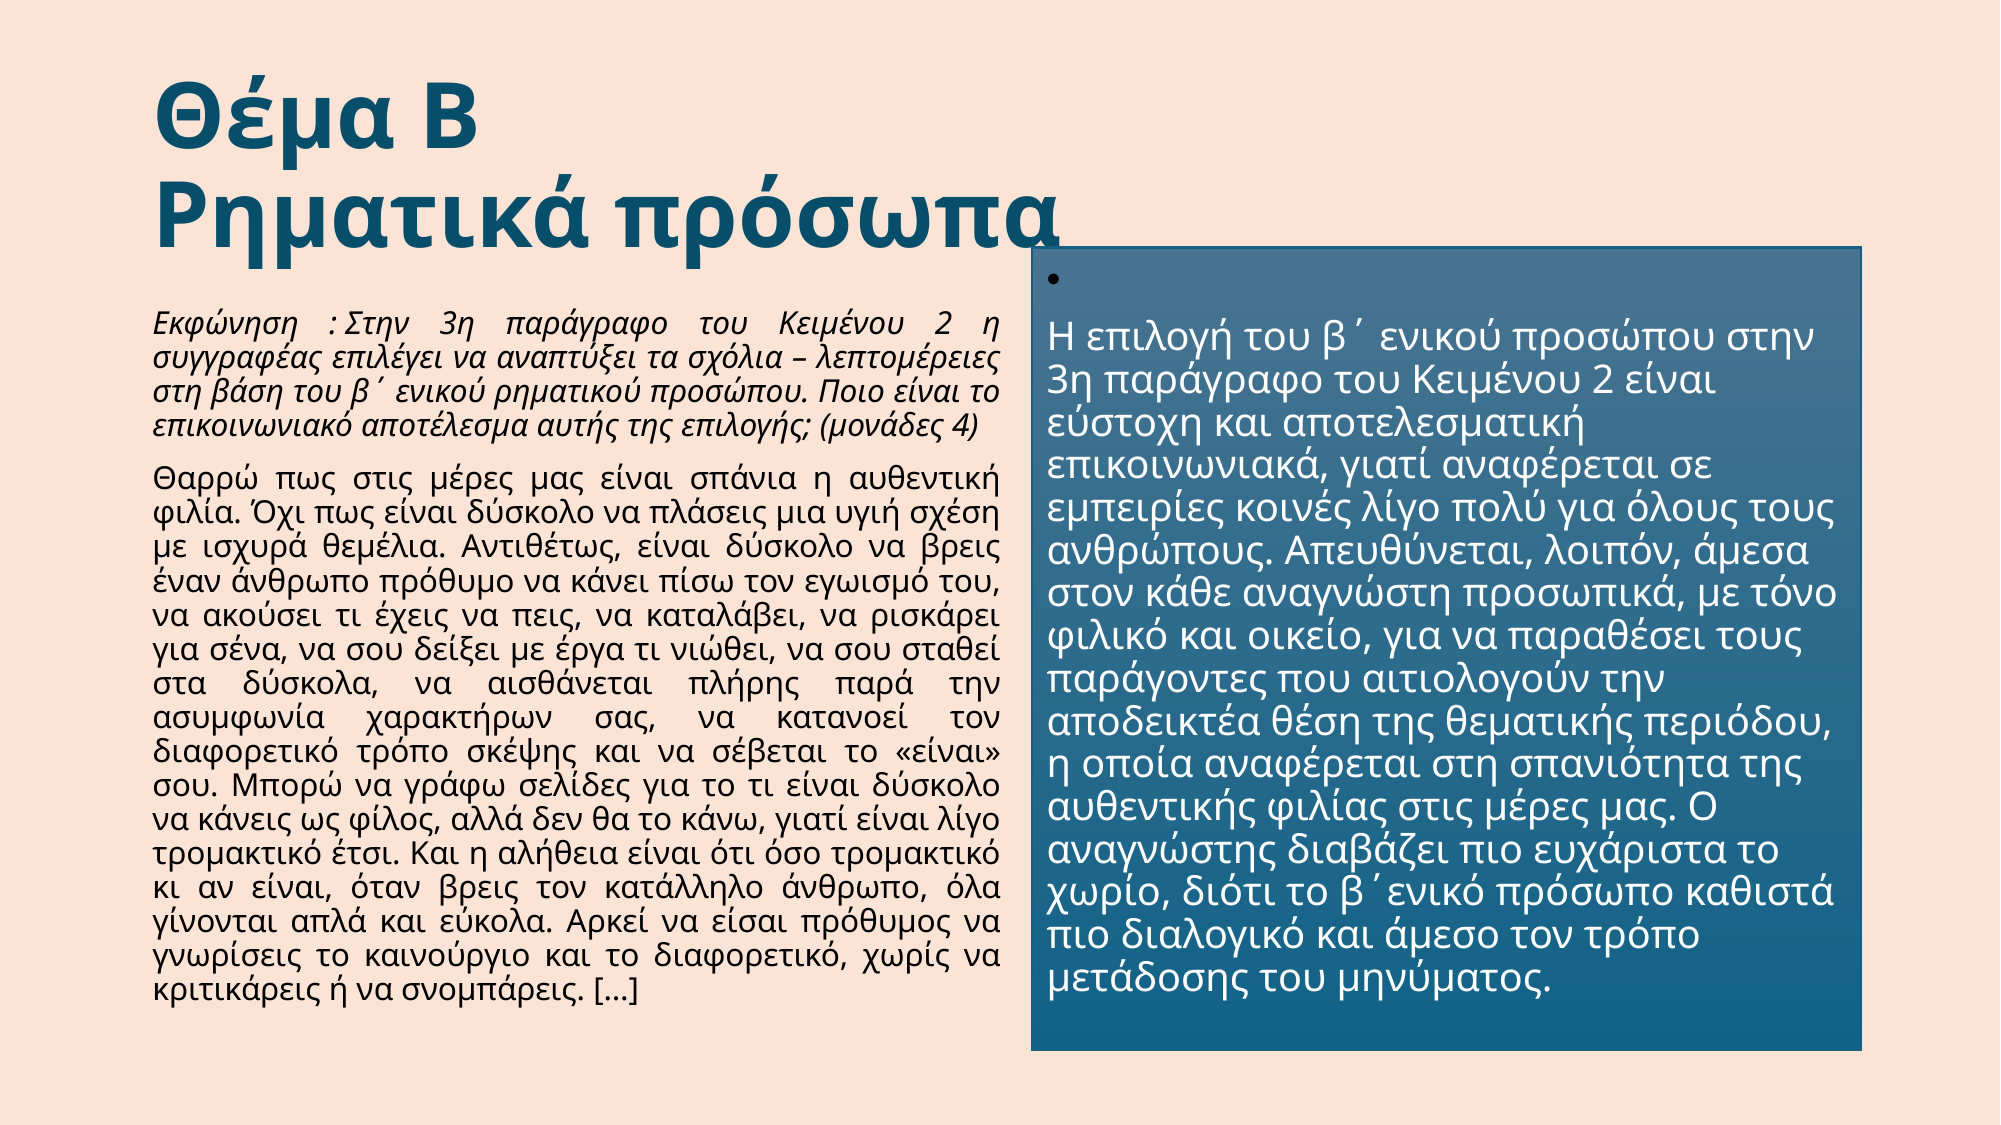

# Θέμα Β Ρηματικά πρόσωπα
Η επιλογή του β΄ ενικού προσώπου στην 3η παράγραφο του Κειμένου 2 είναι εύστοχη και αποτελεσματική επικοινωνιακά, γιατί αναφέρεται σε εμπειρίες κοινές λίγο πολύ για όλους τους ανθρώπους. Απευθύνεται, λοιπόν, άμεσα στον κάθε αναγνώστη προσωπικά, με τόνο φιλικό και οικείο, για να παραθέσει τους παράγοντες που αιτιολογούν την αποδεικτέα θέση της θεματικής περιόδου, η οποία αναφέρεται στη σπανιότητα της αυθεντικής φιλίας στις μέρες μας. Ο αναγνώστης διαβάζει πιο ευχάριστα το χωρίο, διότι το β΄ενικό πρόσωπο καθιστά πιο διαλογικό και άμεσο τον τρόπο μετάδοσης του μηνύματος.
Εκφώνηση : Στην 3η παράγραφο του Κειμένου 2 η συγγραφέας επιλέγει να αναπτύξει τα σχόλια – λεπτομέρειες στη βάση του β΄ ενικού ρηματικού προσώπου. Ποιο είναι το επικοινωνιακό αποτέλεσμα αυτής της επιλογής; (μονάδες 4)
Θαρρώ πως στις μέρες μας είναι σπάνια η αυθεντική φιλία. Όχι πως είναι δύσκολο να πλάσεις μια υγιή σχέση με ισχυρά θεμέλια. Αντιθέτως, είναι δύσκολο να βρεις έναν άνθρωπο πρόθυμο να κάνει πίσω τον εγωισμό του, να ακούσει τι έχεις να πεις, να καταλάβει, να ρισκάρει για σένα, να σου δείξει με έργα τι νιώθει, να σου σταθεί στα δύσκολα, να αισθάνεται πλήρης παρά την ασυμφωνία χαρακτήρων σας, να κατανοεί τον διαφορετικό τρόπο σκέψης και να σέβεται το «είναι» σου. Μπορώ να γράφω σελίδες για το τι είναι δύσκολο να κάνεις ως φίλος, αλλά δεν θα το κάνω, γιατί είναι λίγο τρομακτικό έτσι. Και η αλήθεια είναι ότι όσο τρομακτικό κι αν είναι, όταν βρεις τον κατάλληλο άνθρωπο, όλα γίνονται απλά και εύκολα. Αρκεί να είσαι πρόθυμος να γνωρίσεις το καινούργιο και το διαφορετικό, χωρίς να κριτικάρεις ή να σνομπάρεις. […]